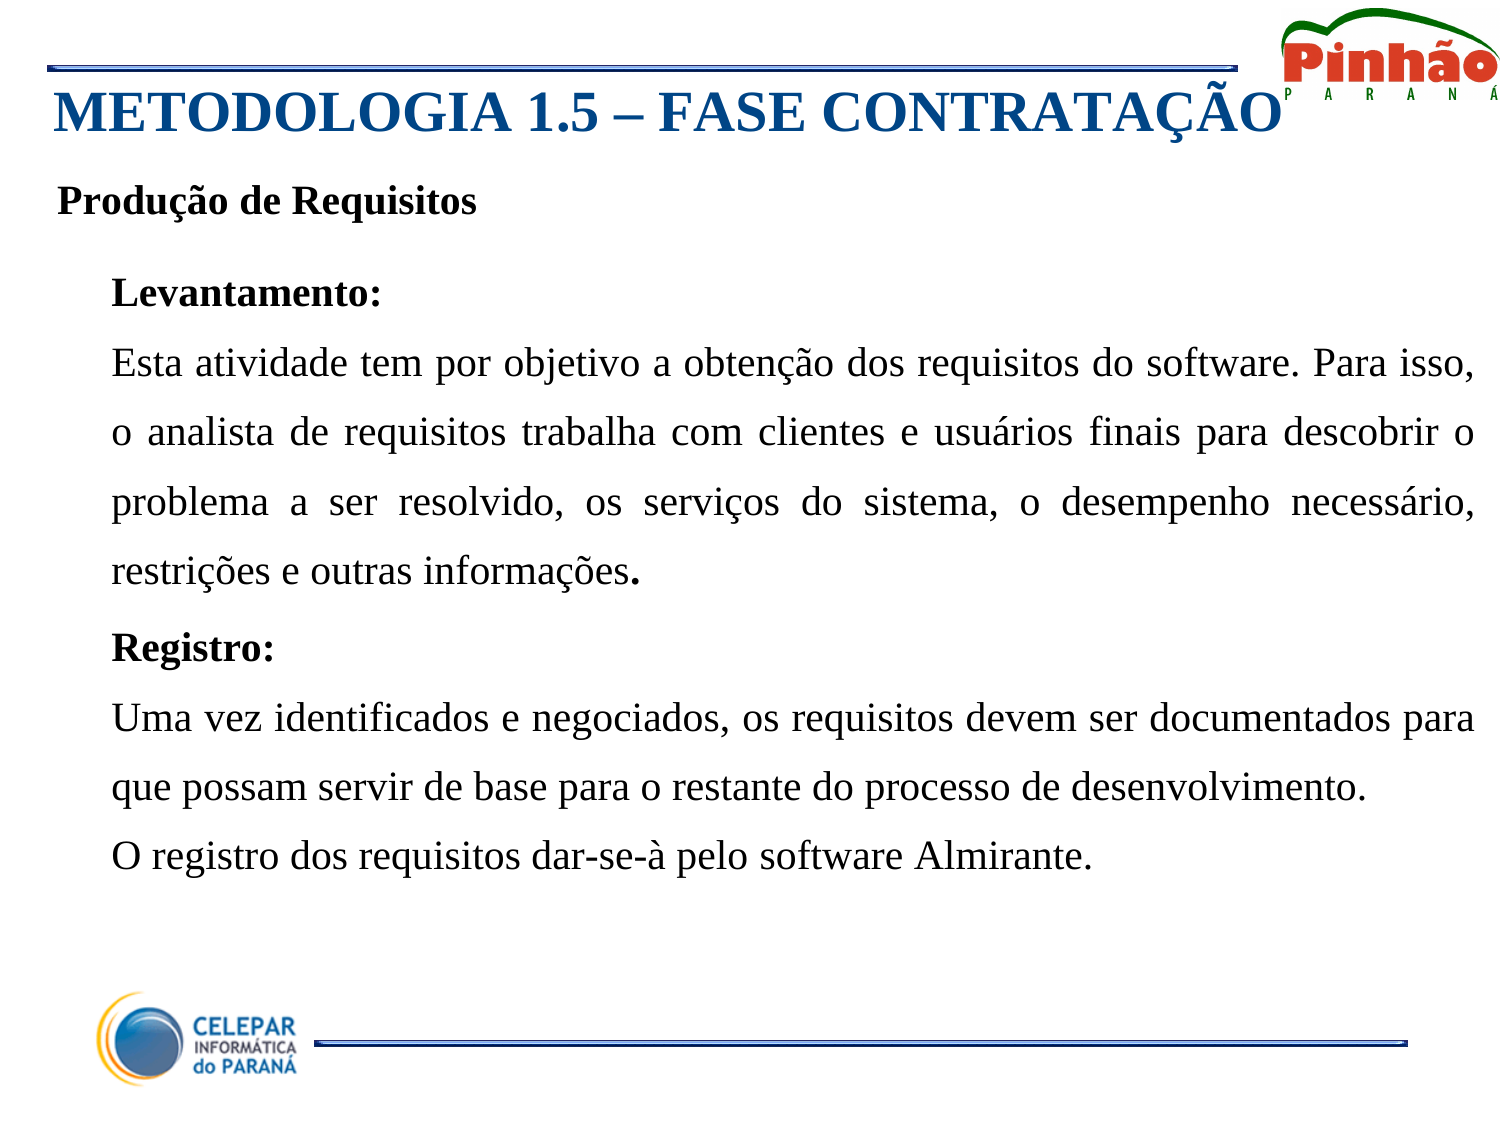

METODOLOGIA 1.5 – FASE CONTRATAÇÃO
Produção de Requisitos
Levantamento:
Esta atividade tem por objetivo a obtenção dos requisitos do software. Para isso, o analista de requisitos trabalha com clientes e usuários finais para descobrir o problema a ser resolvido, os serviços do sistema, o desempenho necessário, restrições e outras informações.
Registro:
Uma vez identificados e negociados, os requisitos devem ser documentados para que possam servir de base para o restante do processo de desenvolvimento.
O registro dos requisitos dar-se-à pelo software Almirante.